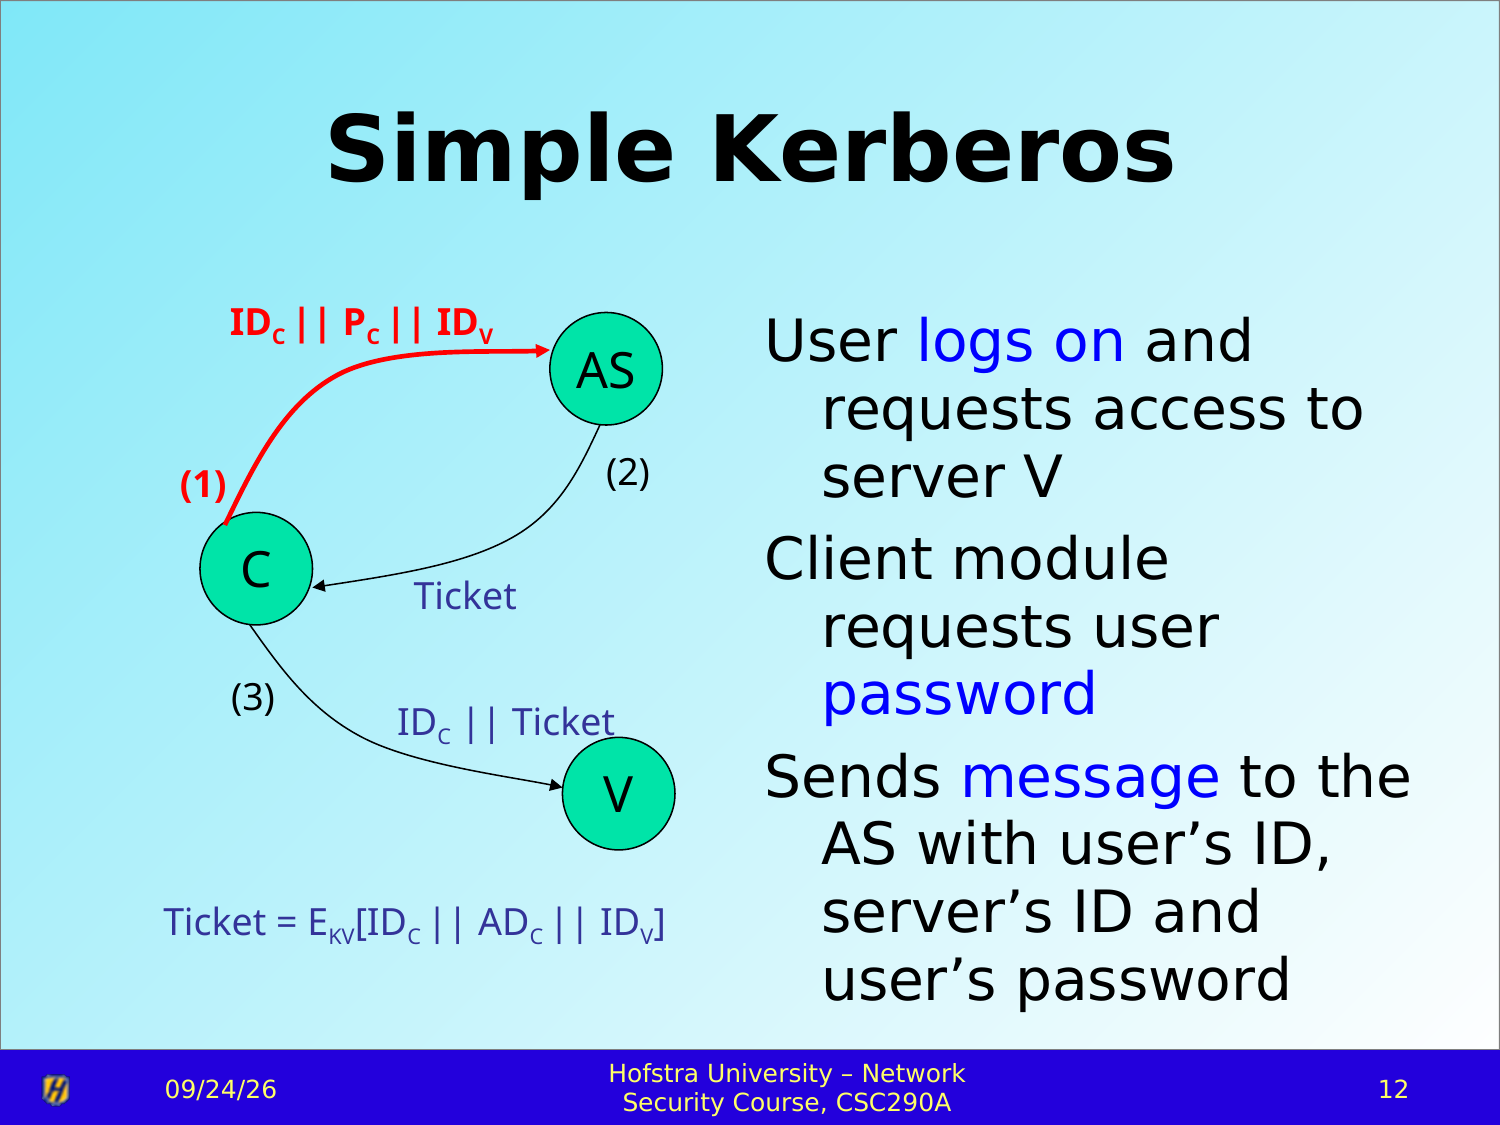

# Simple Kerberos
IDC || PC || IDV
User logs on and requests access to server V
Client module requests user password
Sends message to the AS with user’s ID, server’s ID and user’s password
AS
(2)
(1)
C
Ticket
(3)
IDC || Ticket
V
Ticket = EKV[IDC || ADC || IDV]
12